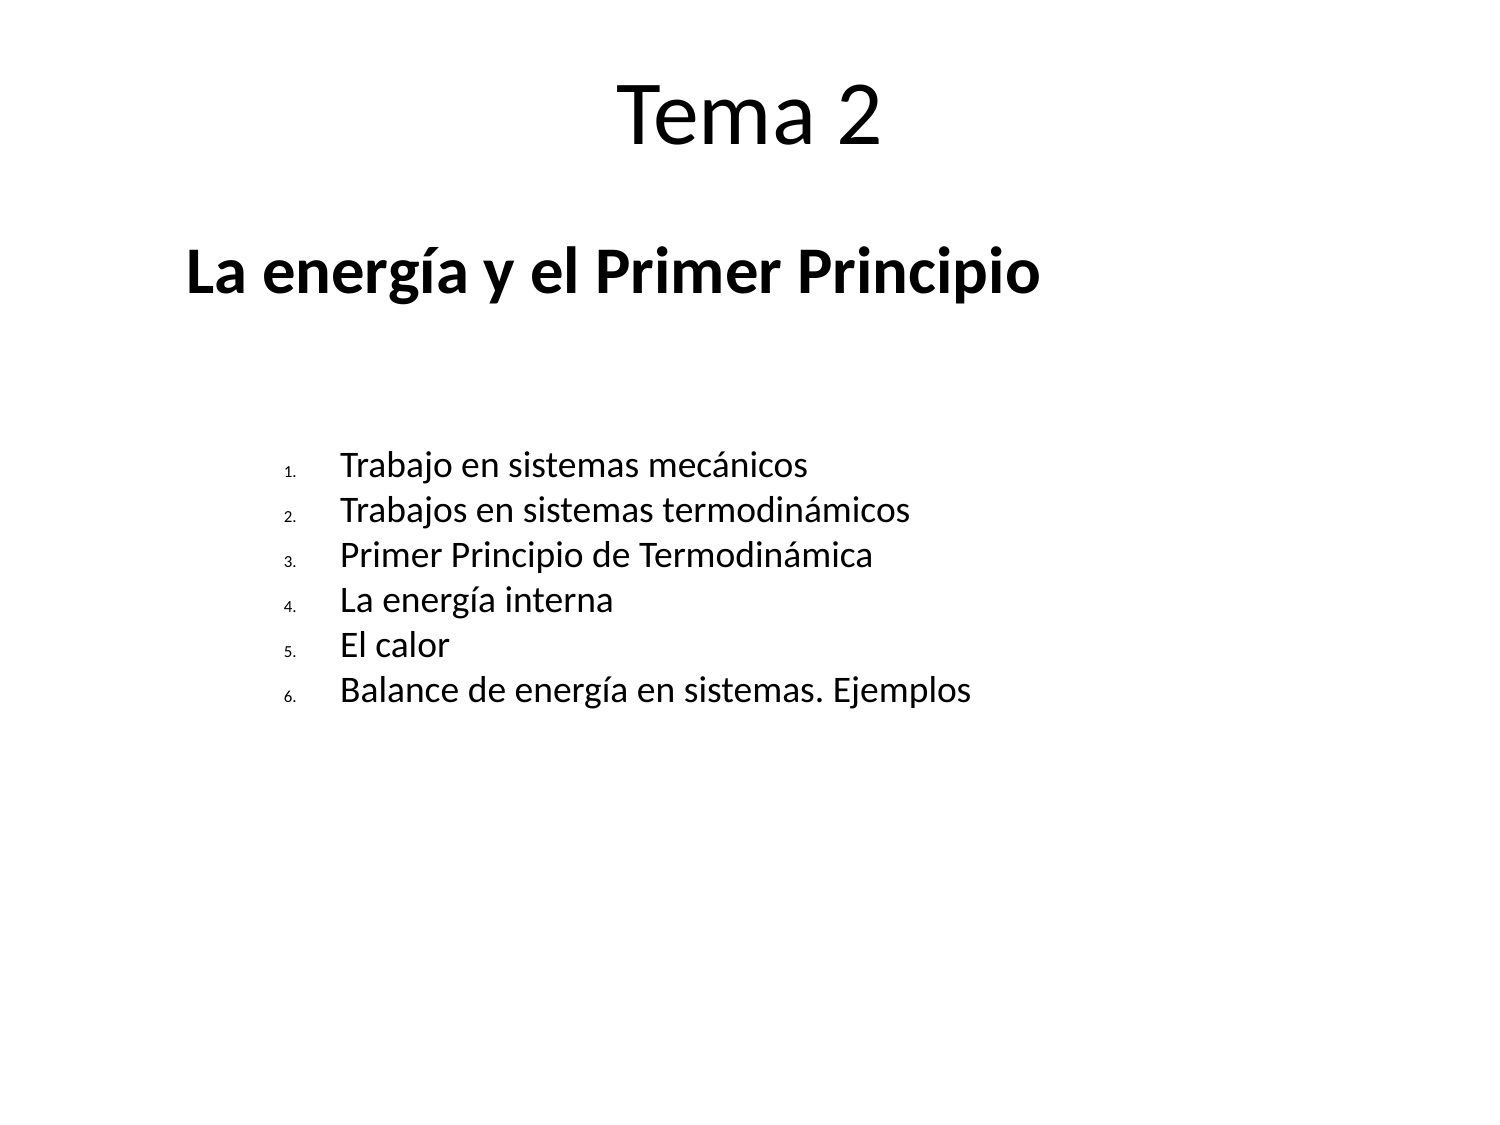

# Tema 2
La energía y el Primer Principio
Trabajo en sistemas mecánicos
Trabajos en sistemas termodinámicos
Primer Principio de Termodinámica
La energía interna
El calor
Balance de energía en sistemas. Ejemplos